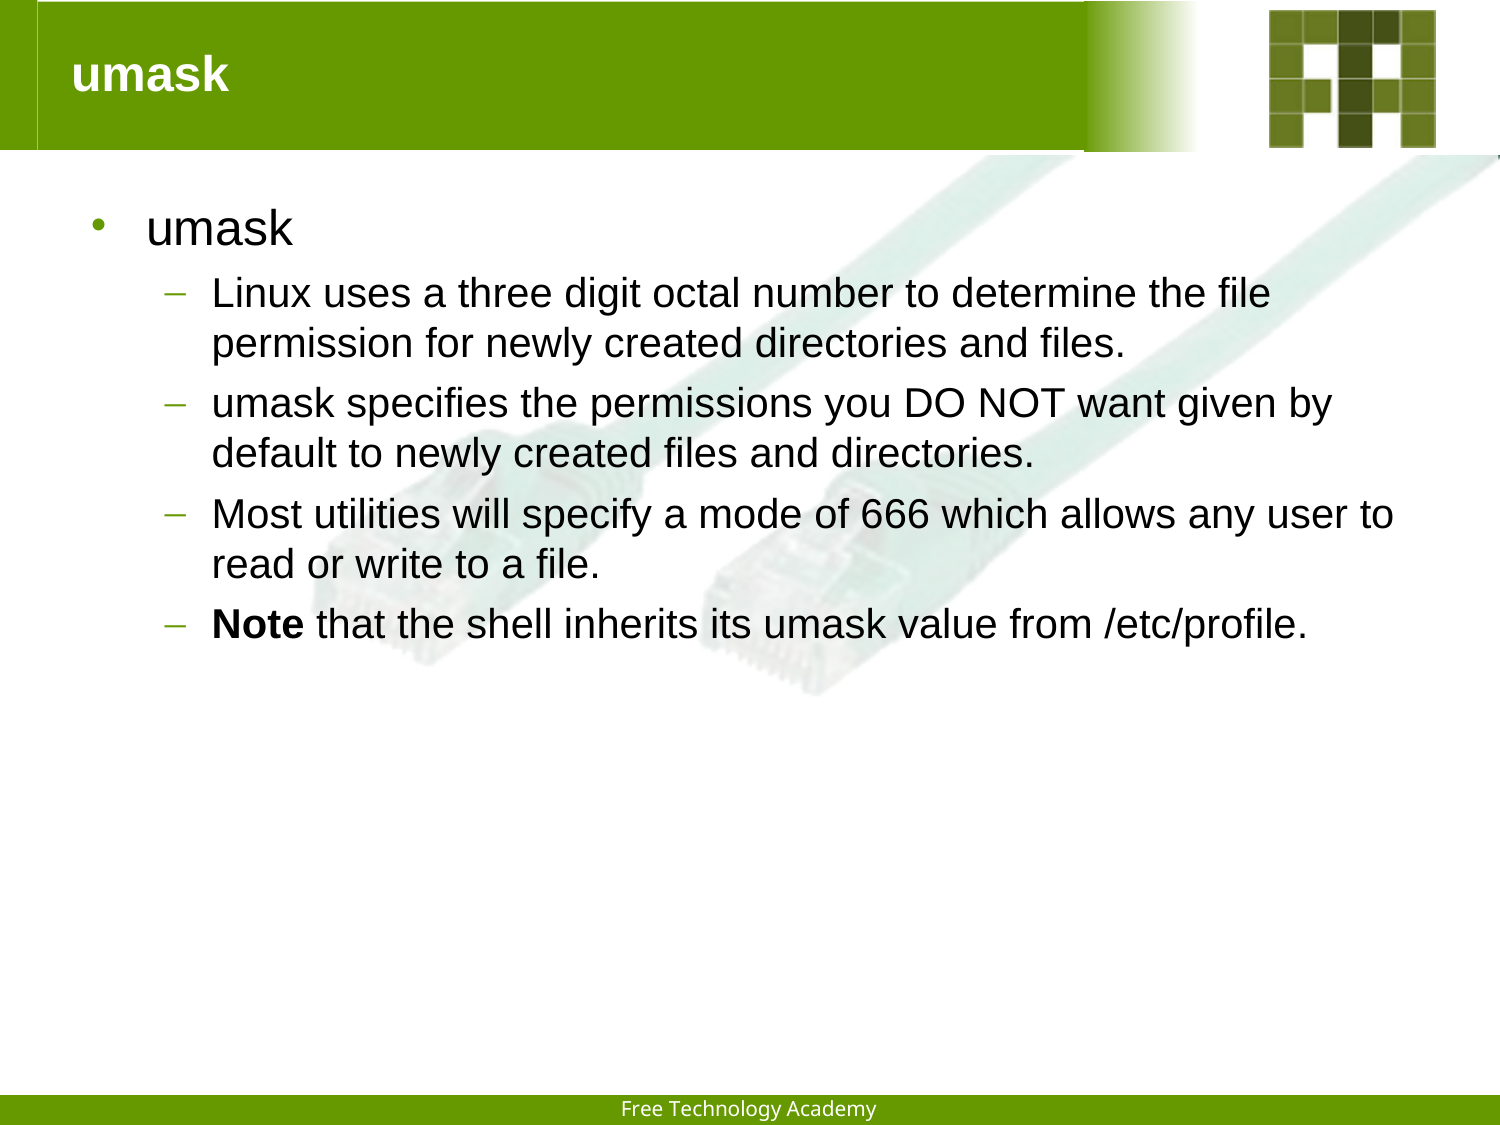

umask
# umask
Linux uses a three digit octal number to determine the file permission for newly created directories and files.
umask specifies the permissions you DO NOT want given by default to newly created files and directories.
Most utilities will specify a mode of 666 which allows any user to read or write to a file.
Note that the shell inherits its umask value from /etc/profile.